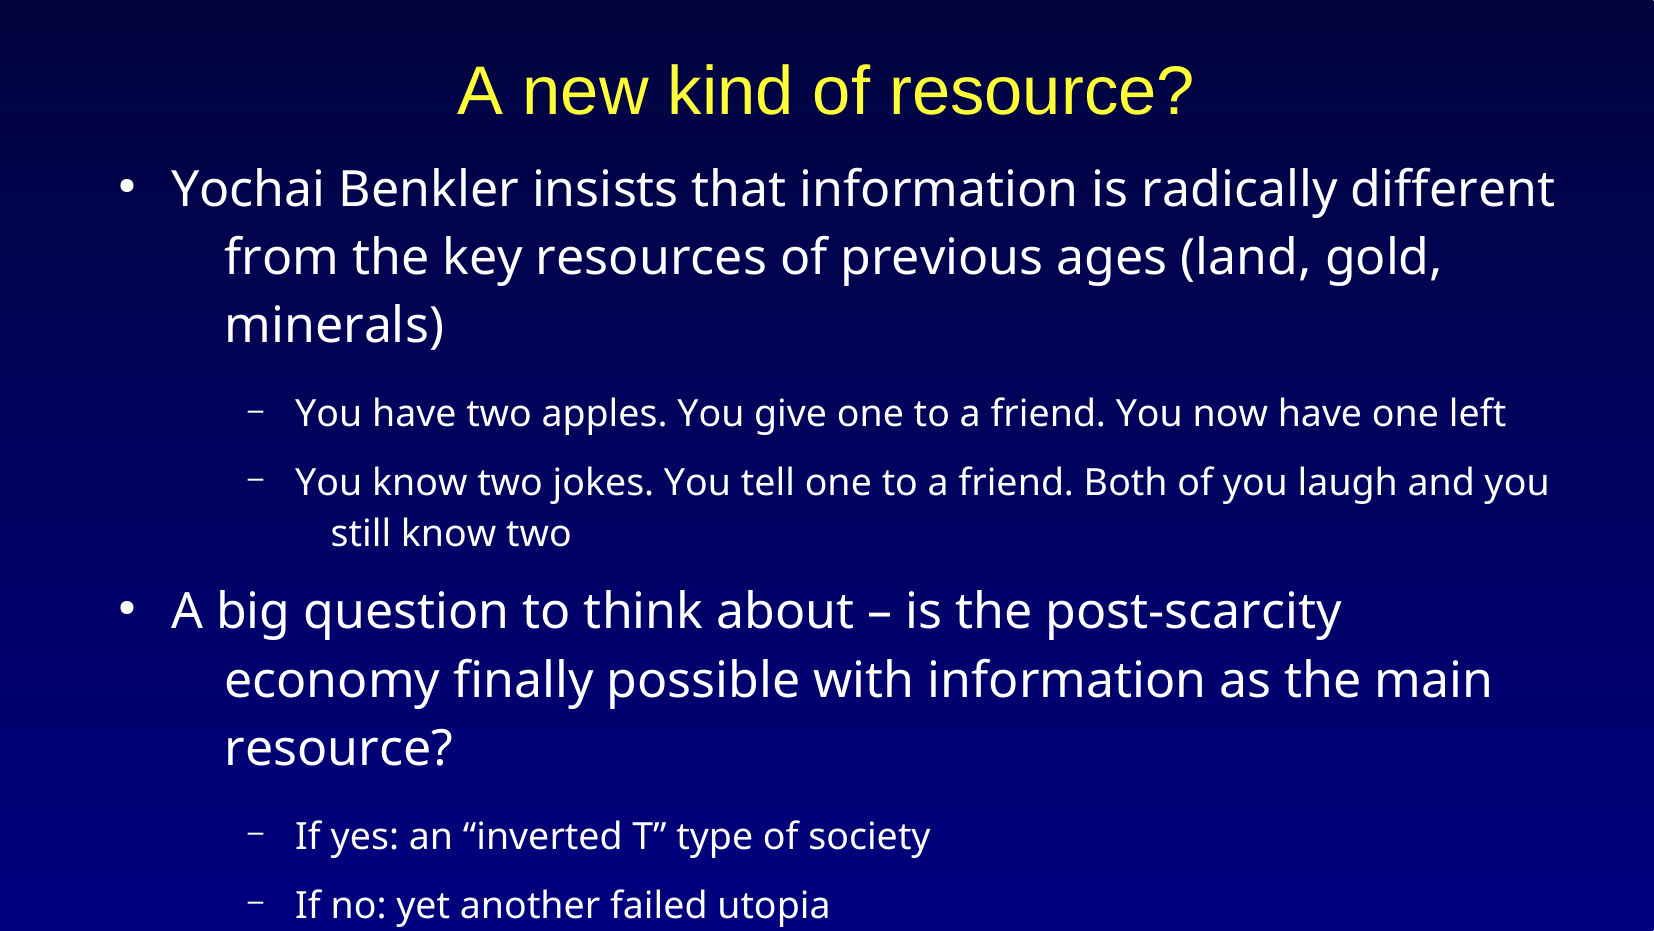

# A new kind of resource?
Yochai Benkler insists that information is radically different from the key resources of previous ages (land, gold, minerals)
You have two apples. You give one to a friend. You now have one left
You know two jokes. You tell one to a friend. Both of you laugh and you still know two
A big question to think about – is the post-scarcity economy finally possible with information as the main resource?
If yes: an “inverted T” type of society
If no: yet another failed utopia
There would also be new risks (TMI, echo chambers etc)